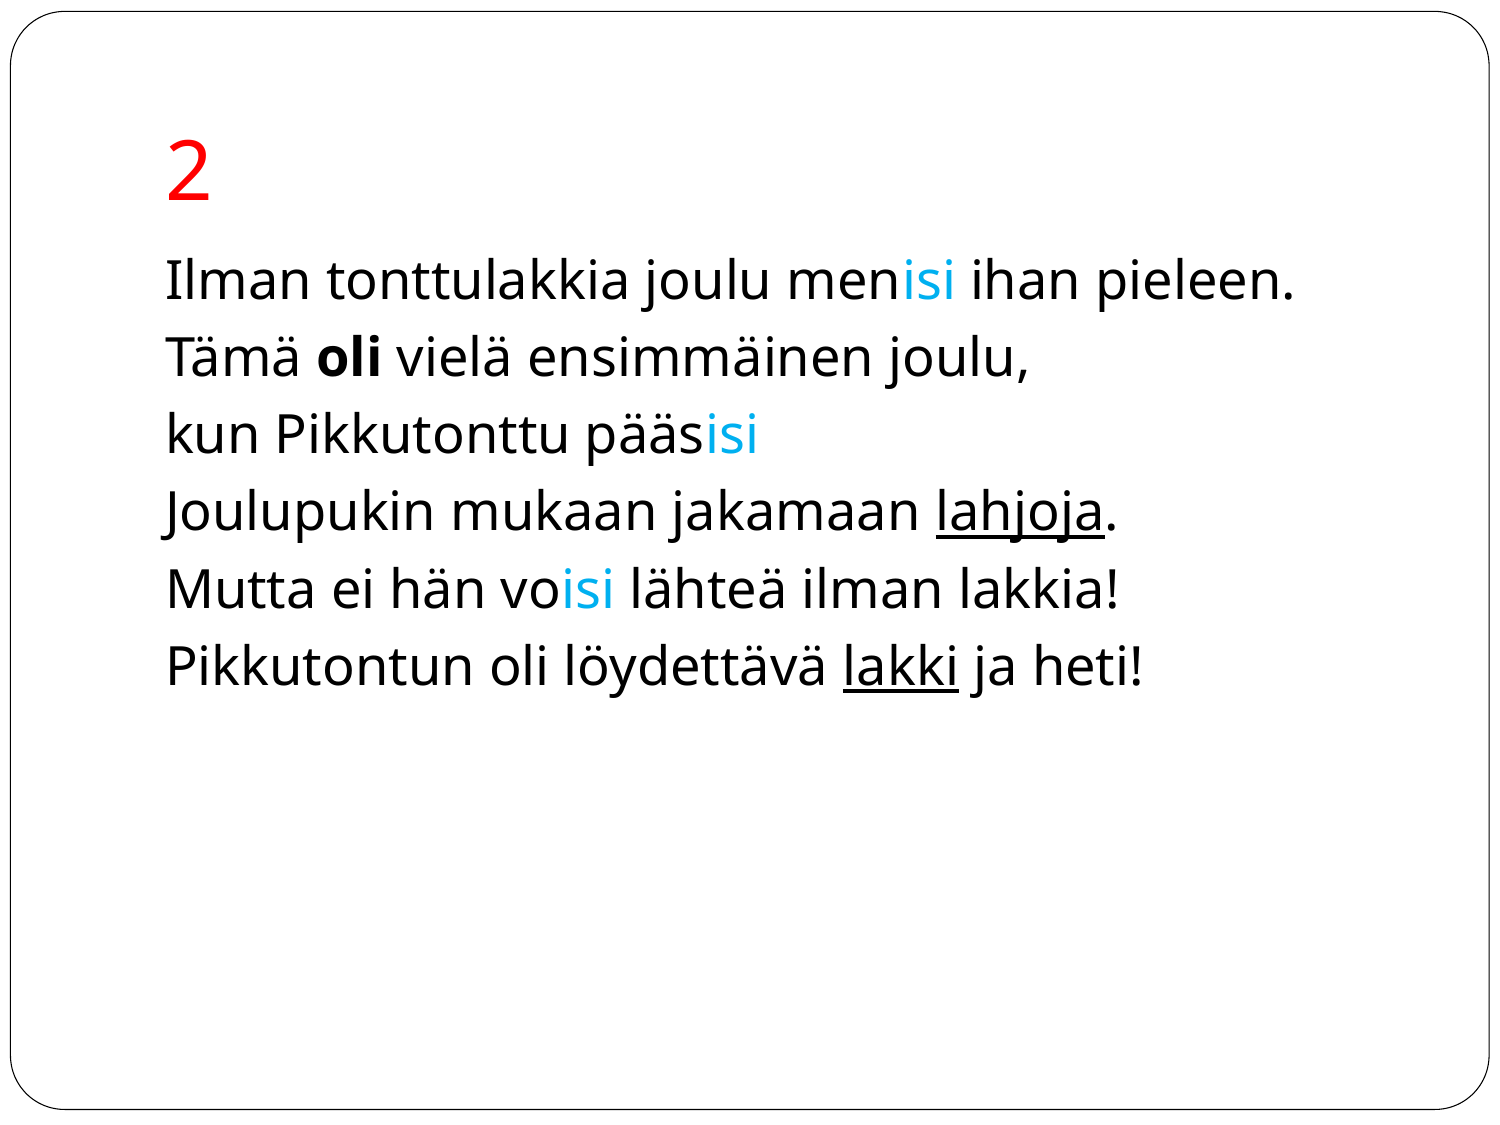

# 2
Ilman tonttulakkia joulu menisi ihan pieleen.
Tämä oli vielä ensimmäinen joulu,
kun Pikkutonttu pääsisi
Joulupukin mukaan jakamaan lahjoja.
Mutta ei hän voisi lähteä ilman lakkia!
Pikkutontun oli löydettävä lakki ja heti!